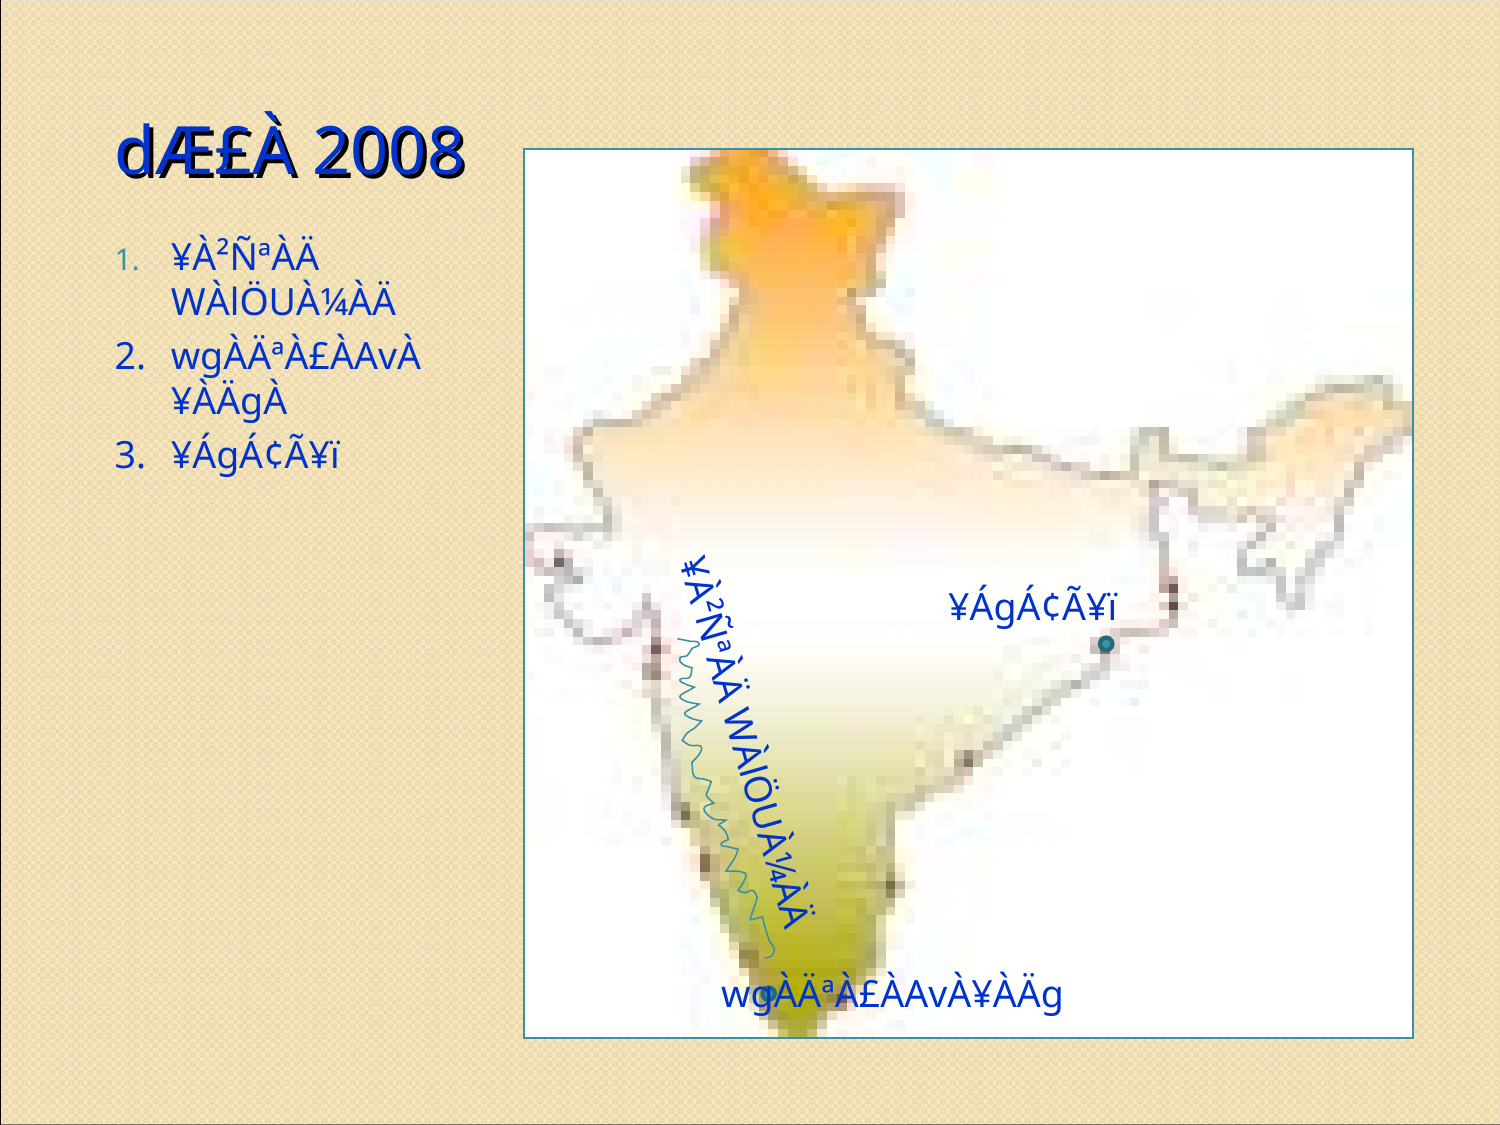

dÆ£À 2008
¥À²ÑªÀÄ WÀlÖUÀ¼ÀÄ
wgÀÄªÀ£ÀAvÀ¥ÀÄgÀ
¥ÁgÁ¢Ã¥ï
¥ÁgÁ¢Ã¥ï
¥À²ÑªÀÄ WÀlÖUÀ¼ÀÄ
wgÀÄªÀ£ÀAvÀ¥ÀÄg